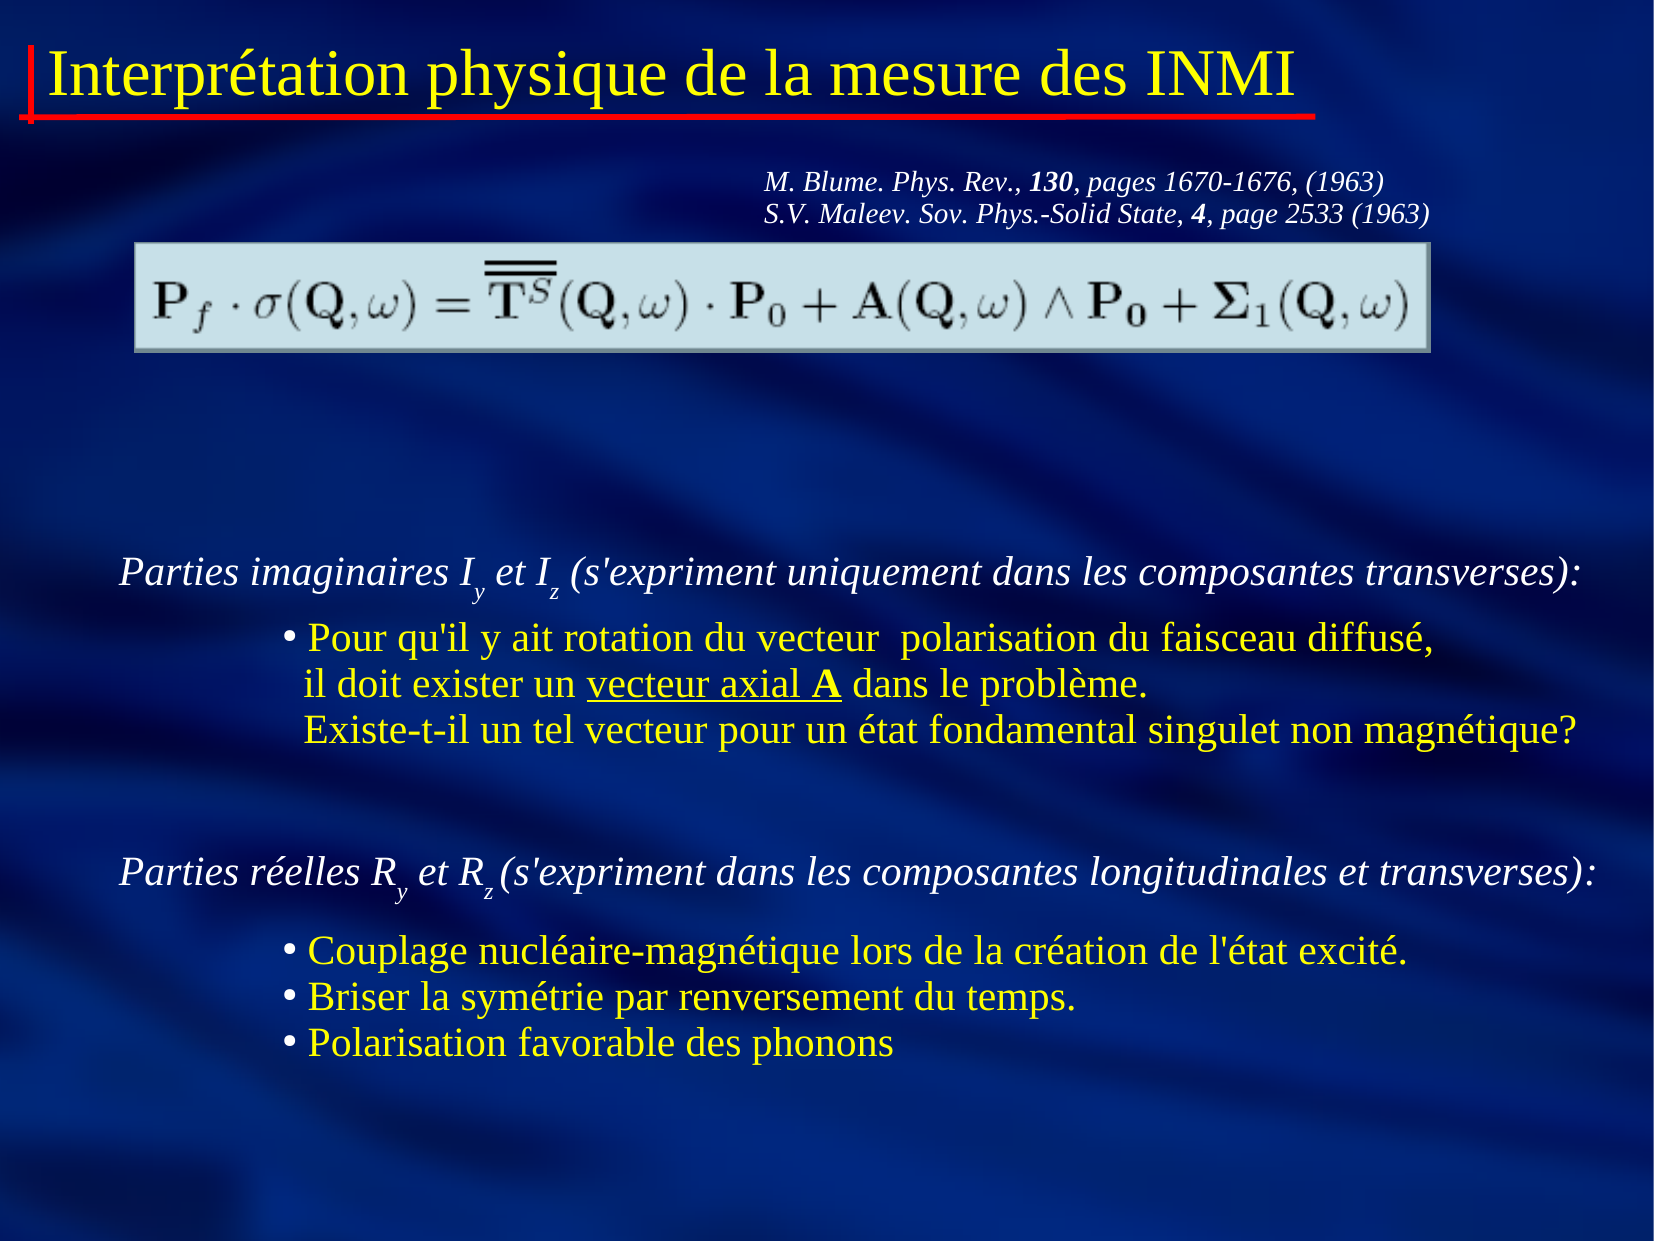

Interprétation physique de la mesure des INMI
M. Blume. Phys. Rev., 130, pages 1670-1676, (1963)
S.V. Maleev. Sov. Phys.-Solid State, 4, page 2533 (1963)
Parties imaginaires Iy et Iz (s'expriment uniquement dans les composantes transverses):
 Pour qu'il y ait rotation du vecteur polarisation du faisceau diffusé,
 il doit exister un vecteur axial A dans le problème.
 Existe-t-il un tel vecteur pour un état fondamental singulet non magnétique?
Parties réelles Ry et Rz (s'expriment dans les composantes longitudinales et transverses):
 Couplage nucléaire-magnétique lors de la création de l'état excité.
 Briser la symétrie par renversement du temps.
 Polarisation favorable des phonons